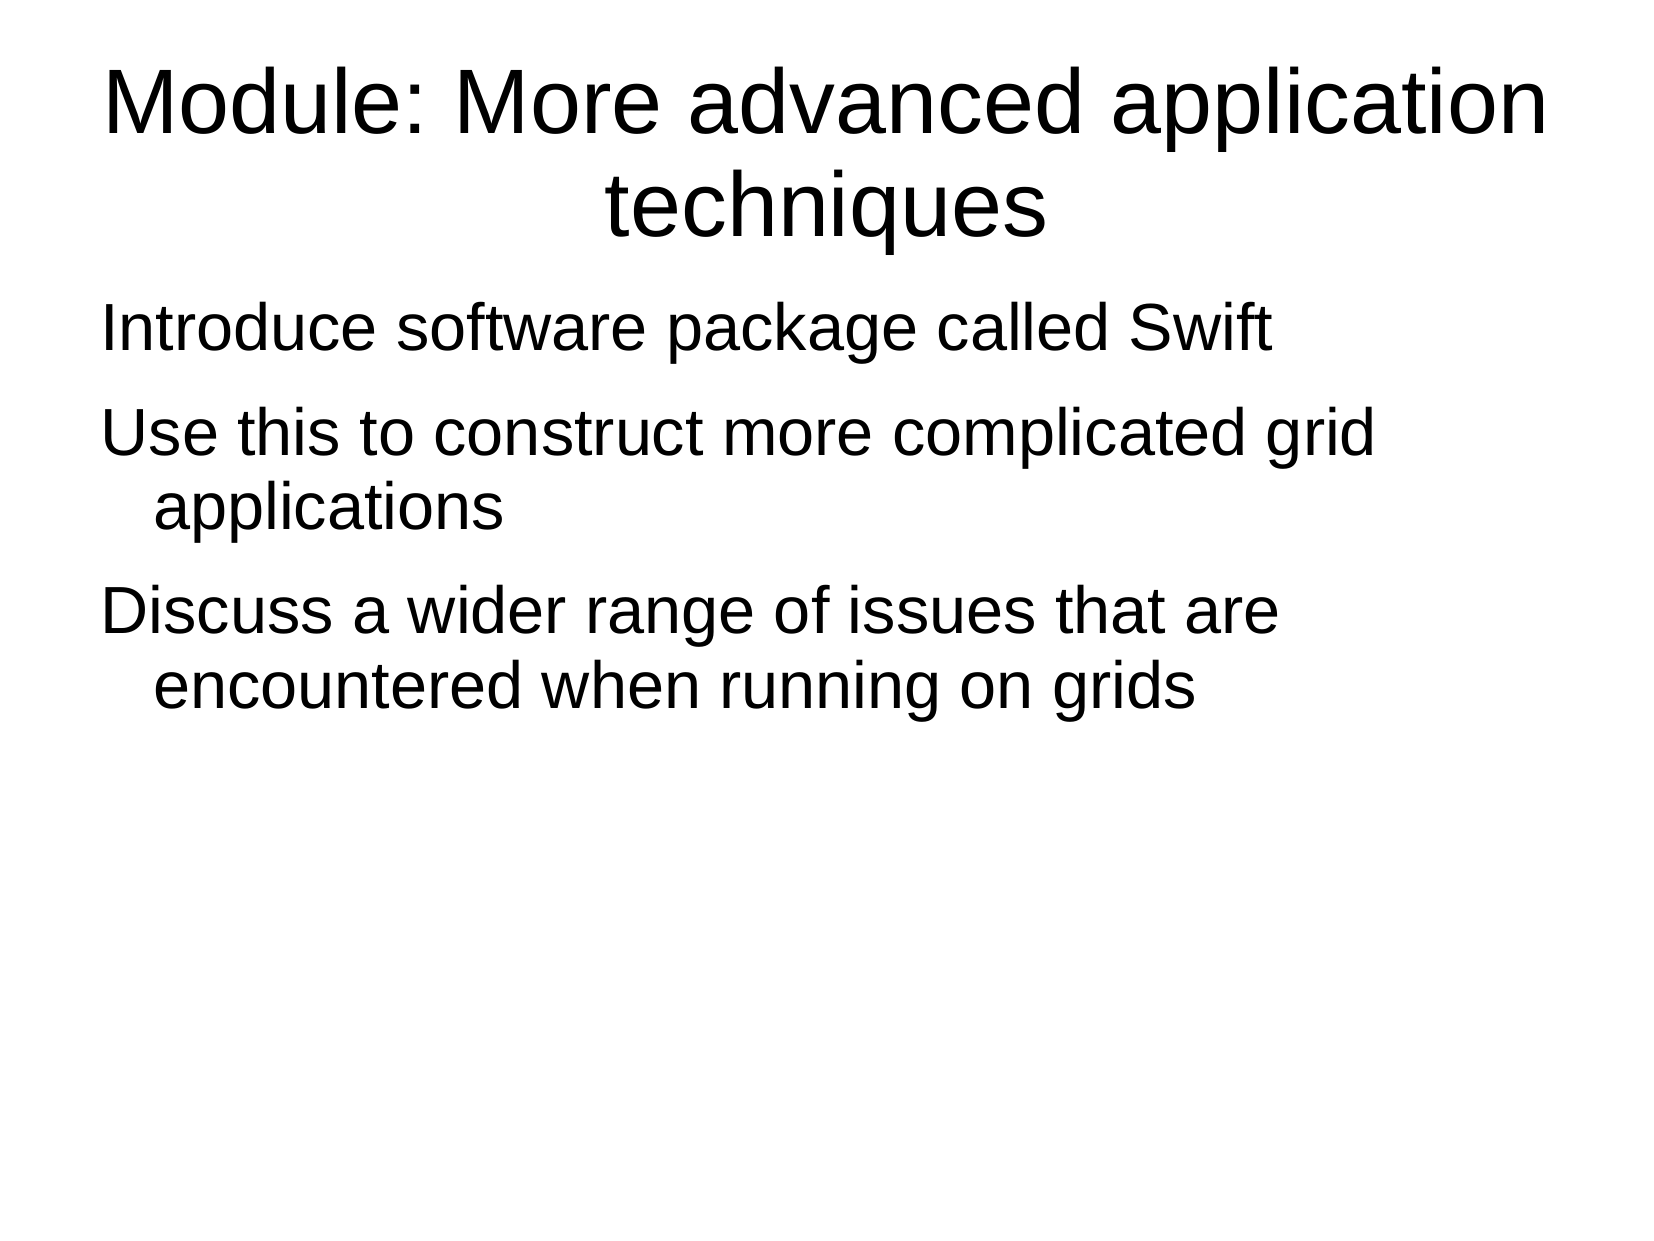

# Module: More advanced application techniques
Introduce software package called Swift
Use this to construct more complicated grid applications
Discuss a wider range of issues that are encountered when running on grids